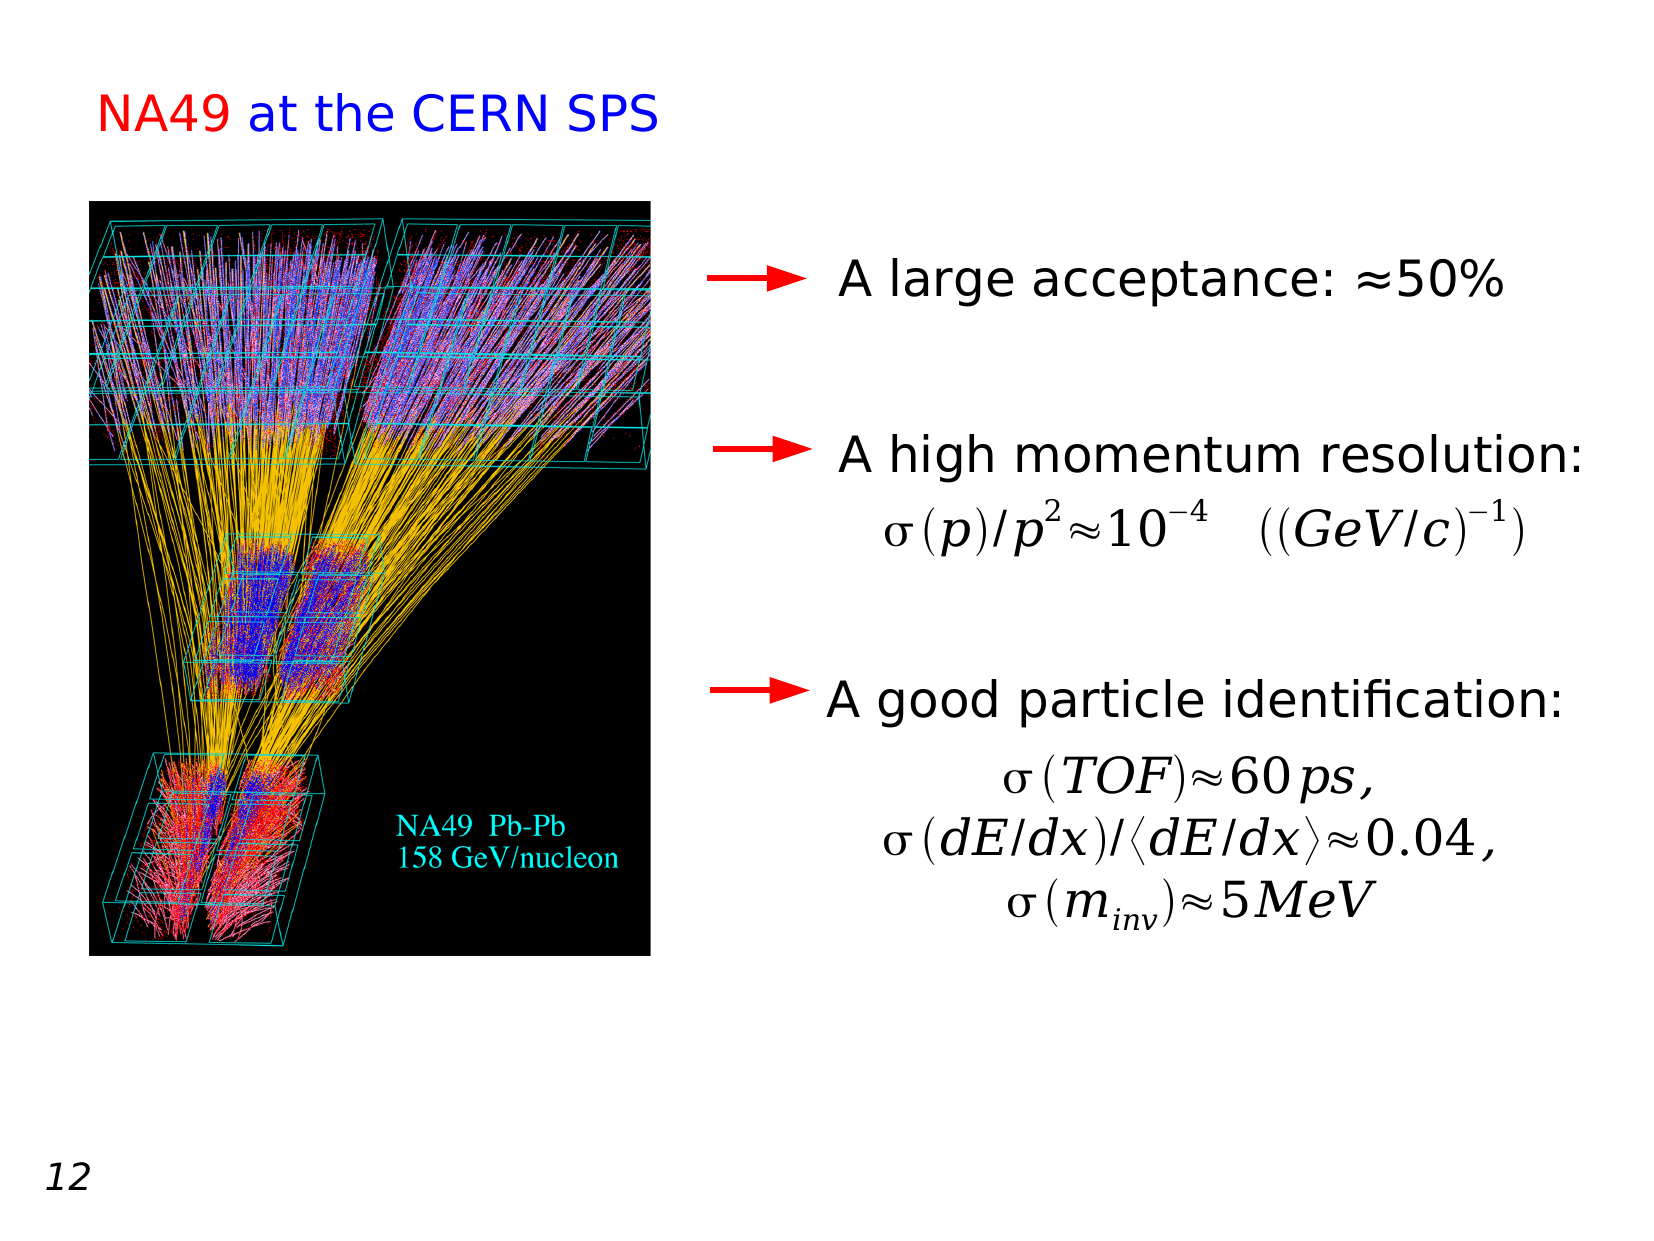

NA49 at the CERN SPS
A large acceptance: ≈50%
A high momentum resolution:
A good particle identification: